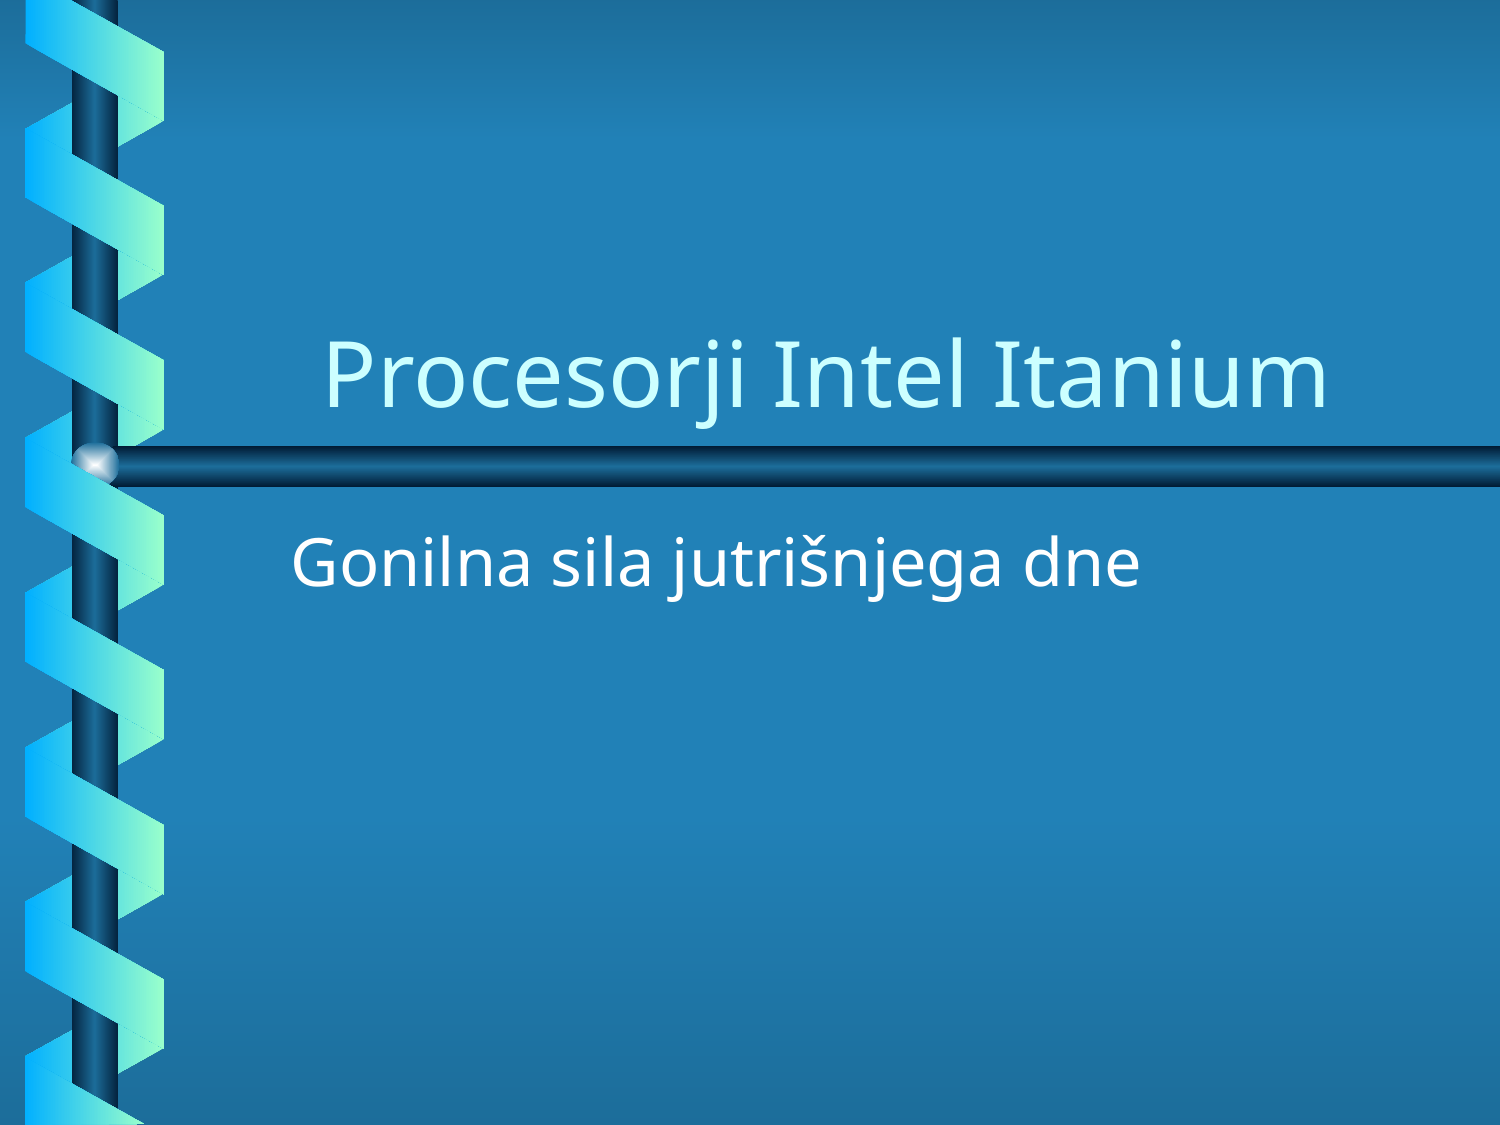

# Procesorji Intel Itanium
Gonilna sila jutrišnjega dne